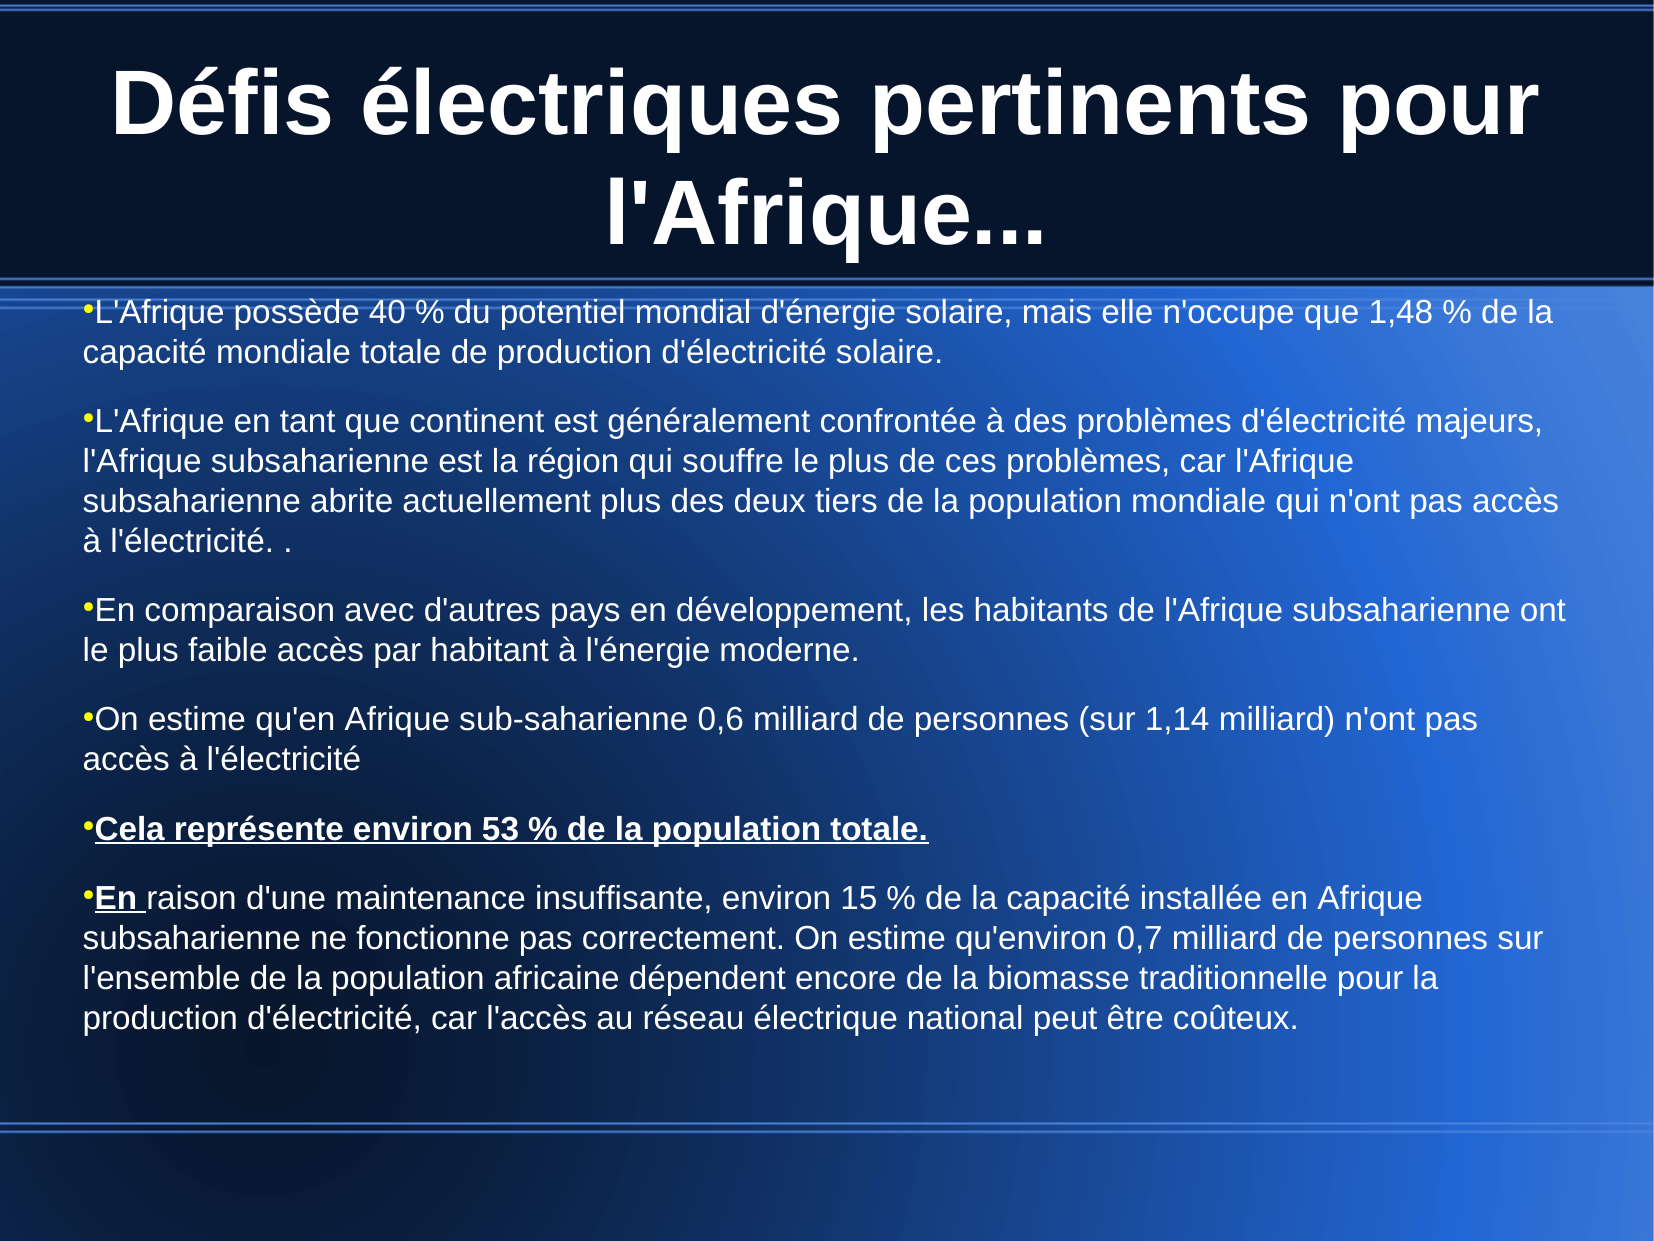

# Défis électriques pertinents pour l'Afrique...
L'Afrique possède 40 % du potentiel mondial d'énergie solaire, mais elle n'occupe que 1,48 % de la capacité mondiale totale de production d'électricité solaire.
L'Afrique en tant que continent est généralement confrontée à des problèmes d'électricité majeurs, l'Afrique subsaharienne est la région qui souffre le plus de ces problèmes, car l'Afrique subsaharienne abrite actuellement plus des deux tiers de la population mondiale qui n'ont pas accès à l'électricité. .
En comparaison avec d'autres pays en développement, les habitants de l'Afrique subsaharienne ont le plus faible accès par habitant à l'énergie moderne.
On estime qu'en Afrique sub-saharienne 0,6 milliard de personnes (sur 1,14 milliard) n'ont pas accès à l'électricité
Cela représente environ 53 % de la population totale.
En raison d'une maintenance insuffisante, environ 15 % de la capacité installée en Afrique subsaharienne ne fonctionne pas correctement. On estime qu'environ 0,7 milliard de personnes sur l'ensemble de la population africaine dépendent encore de la biomasse traditionnelle pour la production d'électricité, car l'accès au réseau électrique national peut être coûteux.